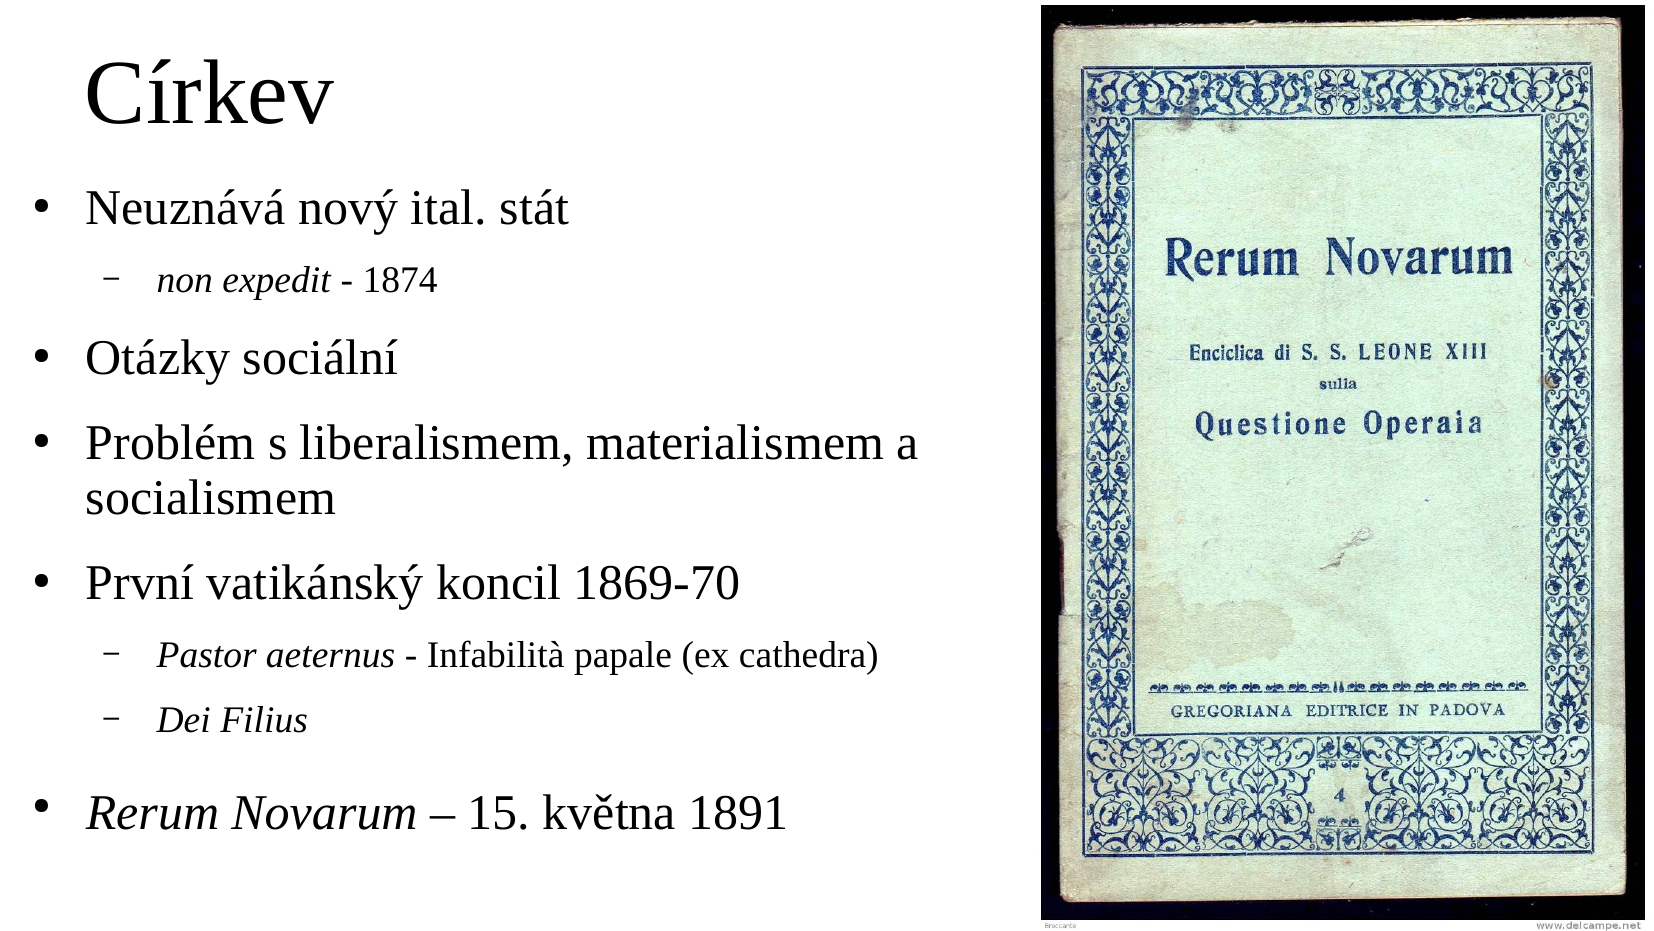

# Církev
Neuznává nový ital. stát
non expedit - 1874
Otázky sociální
Problém s liberalismem, materialismem a socialismem
První vatikánský koncil 1869-70
Pastor aeternus - Infabilità papale (ex cathedra)
Dei Filius
Rerum Novarum – 15. května 1891